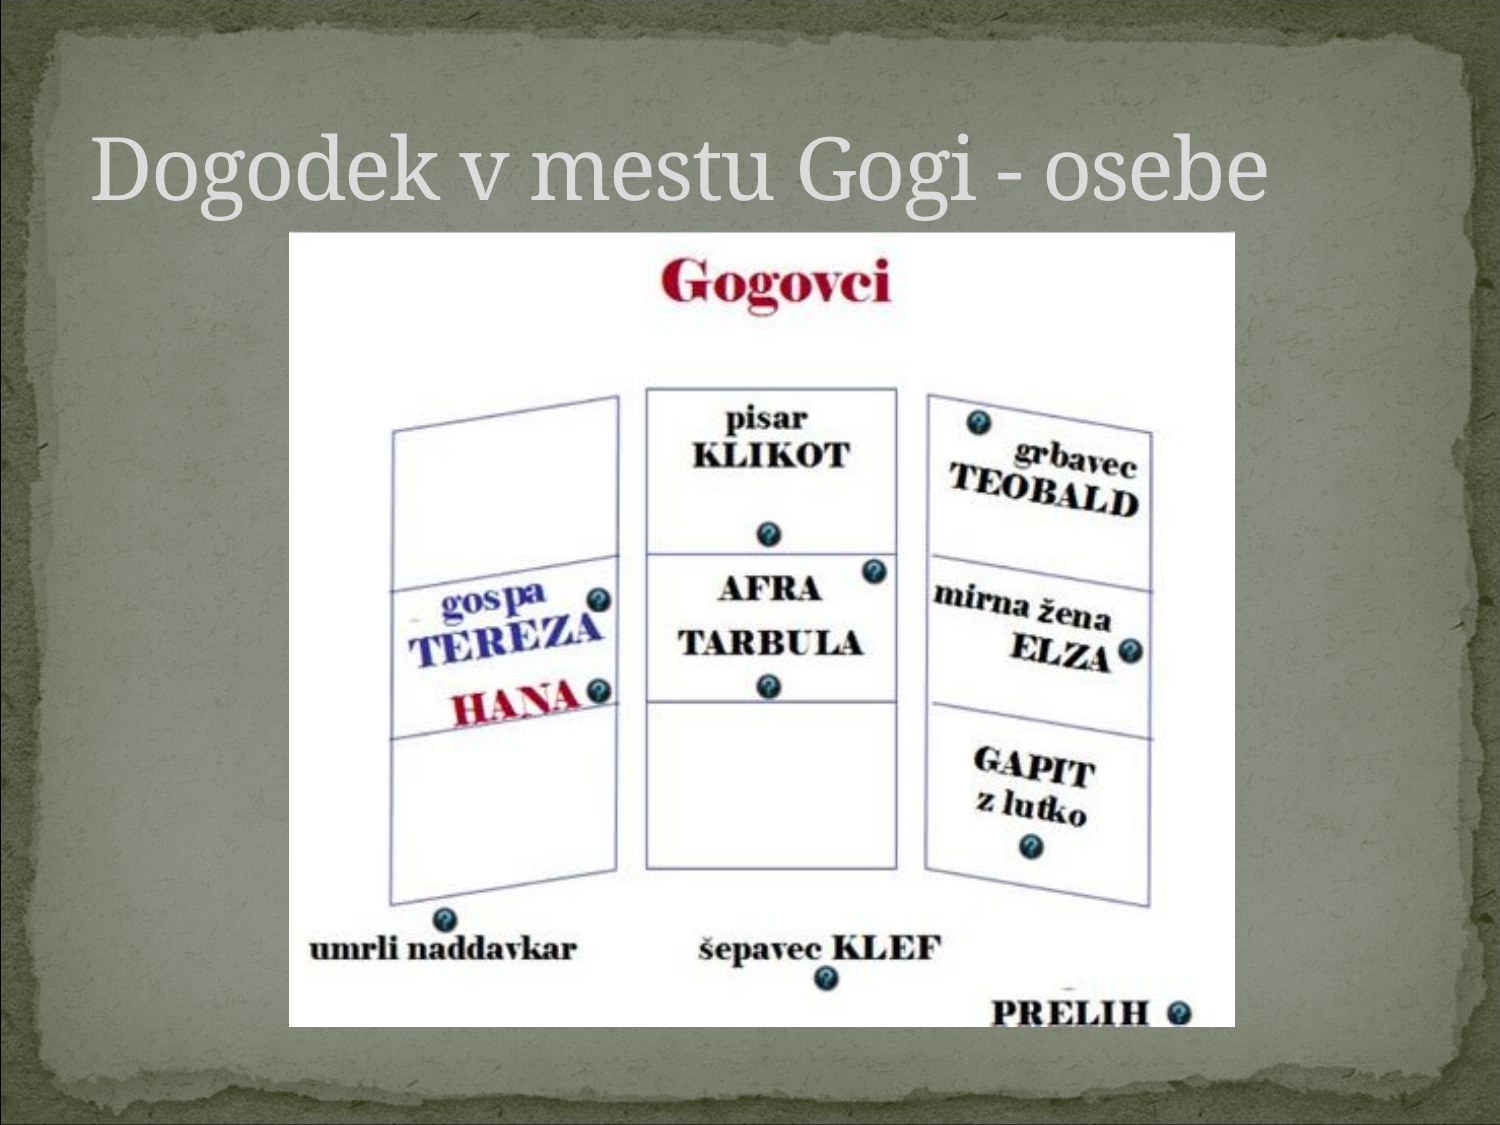

Dogodek v mestu Gogi - osebe
#